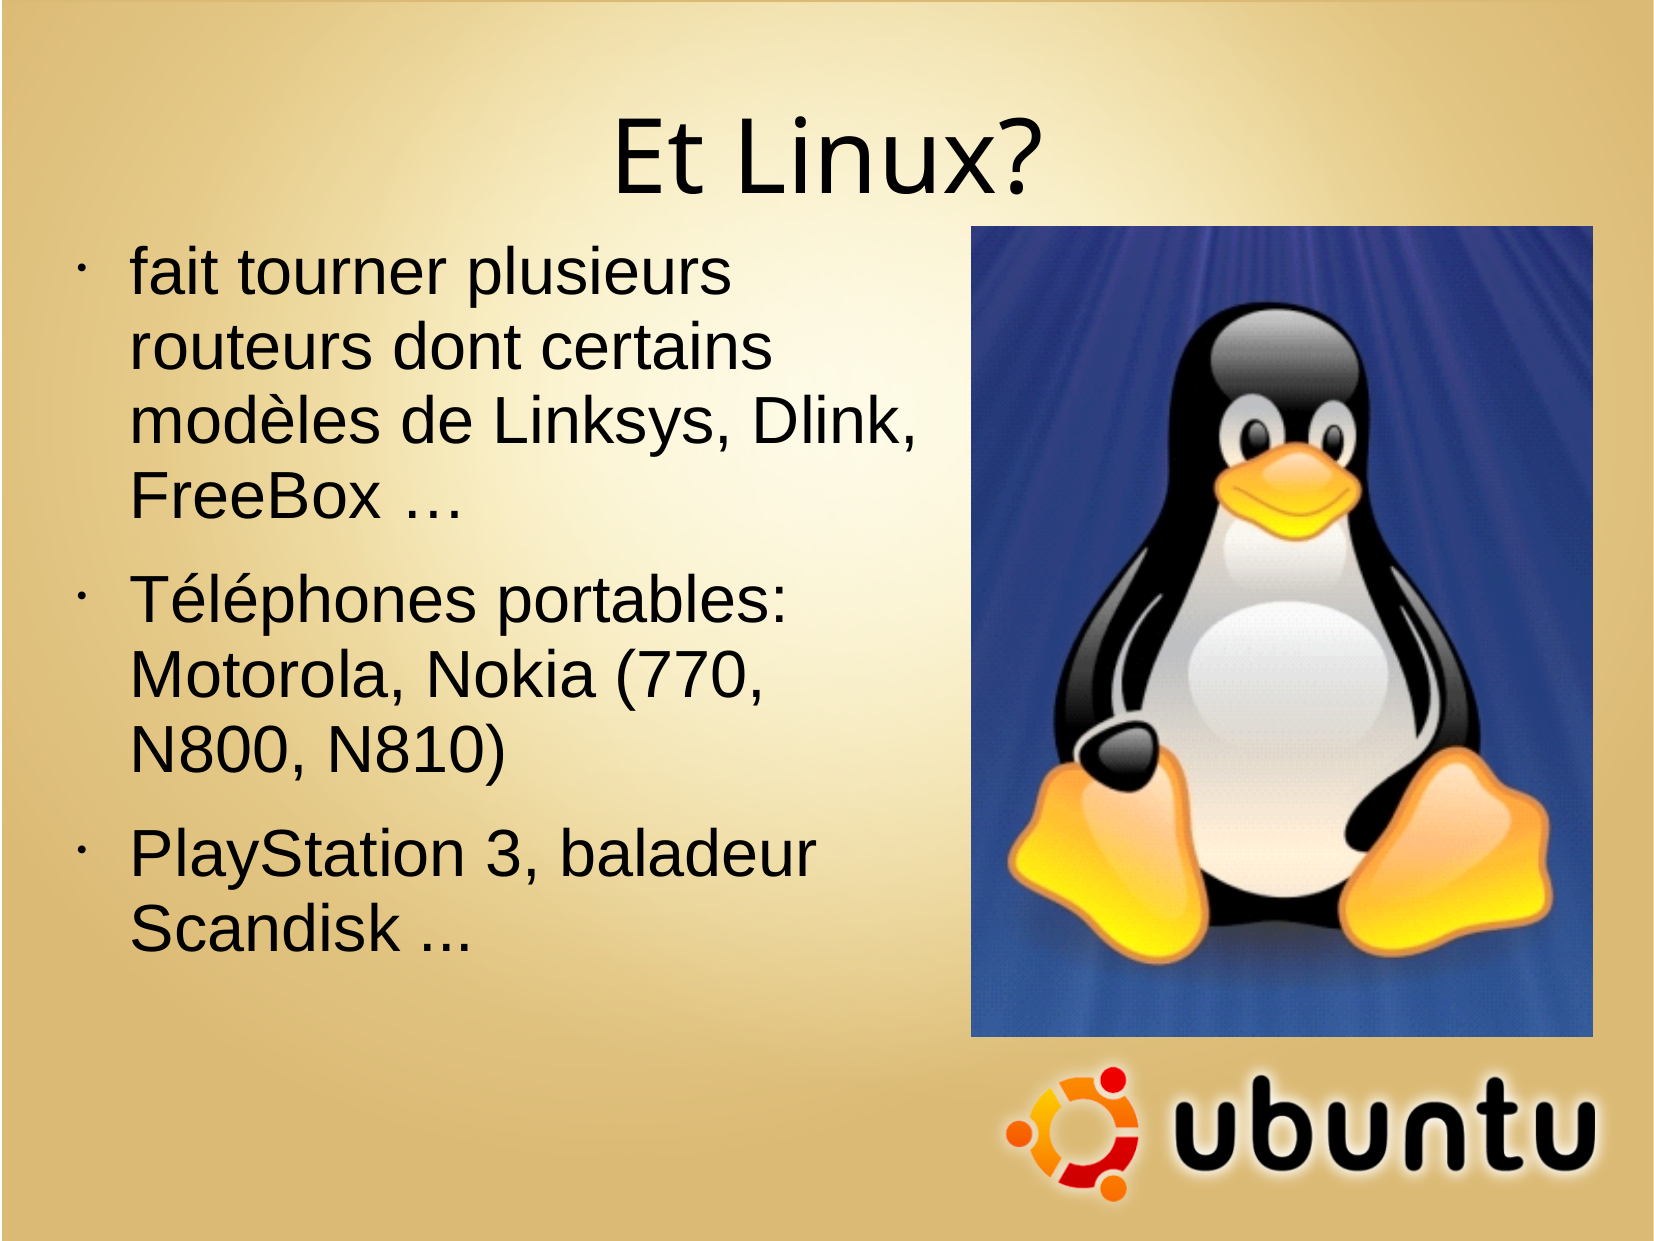

# Et Linux?
fait tourner plusieurs routeurs dont certains modèles de Linksys, Dlink, FreeBox …
Téléphones portables: Motorola, Nokia (770, N800, N810)
PlayStation 3, baladeur Scandisk ...